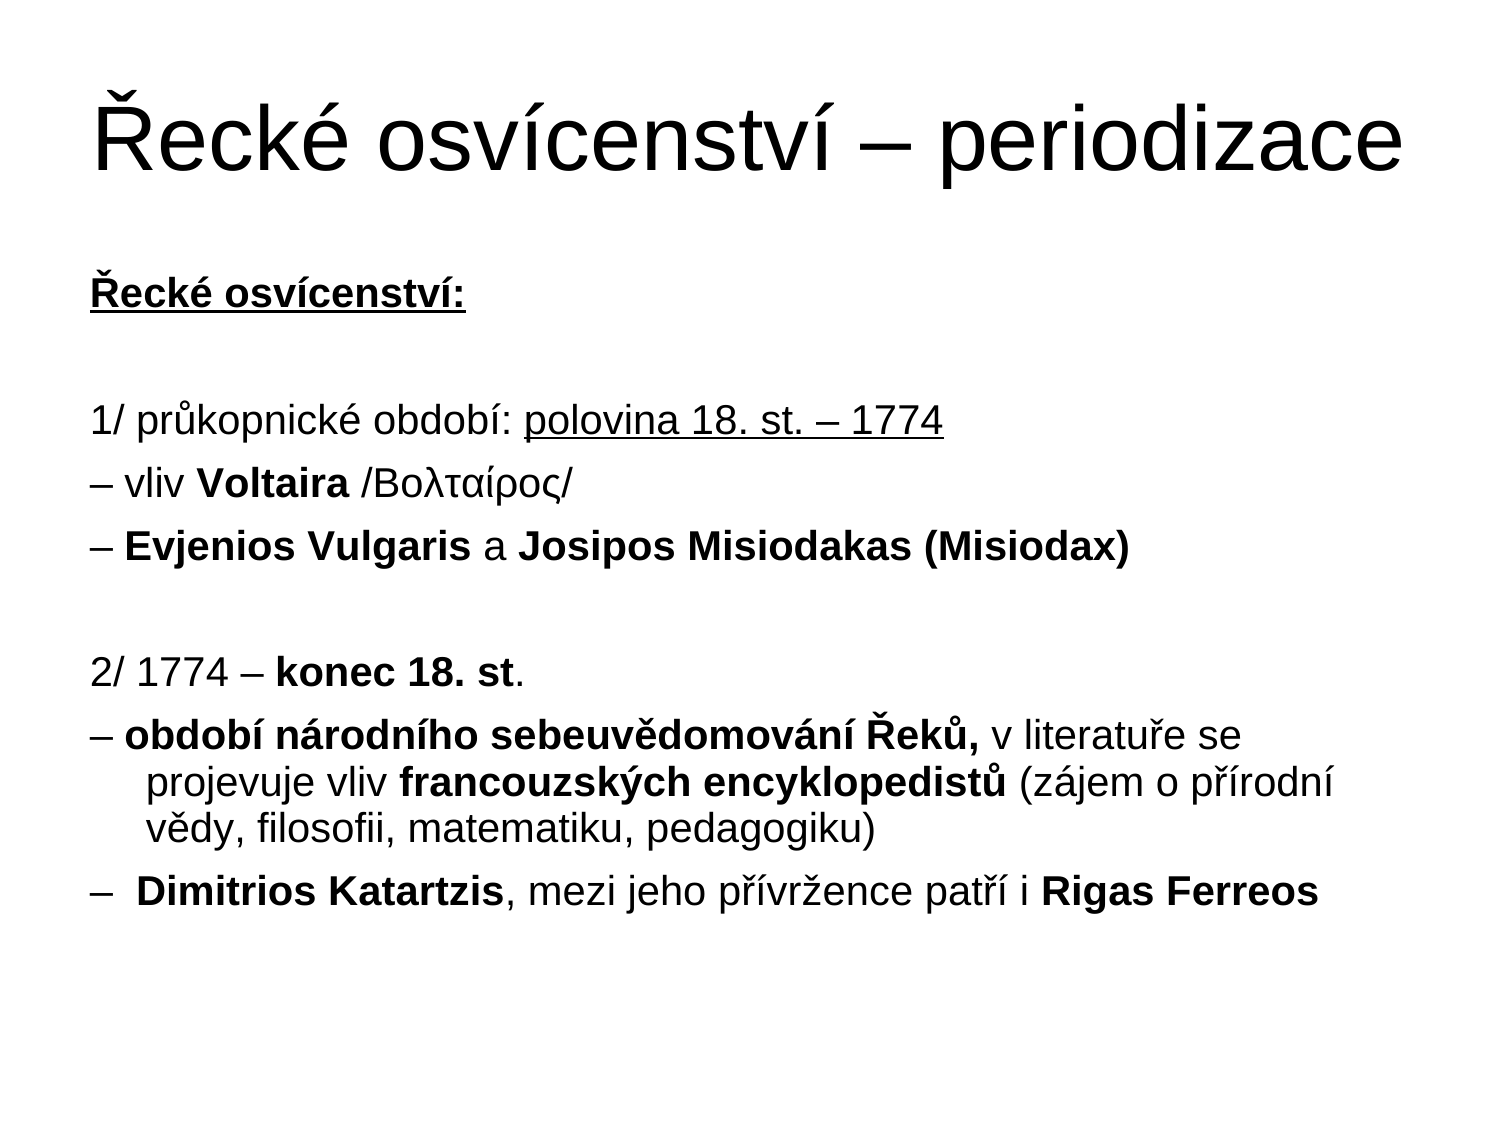

# Řecké osvícenství – periodizace
Řecké osvícenství:
1/ průkopnické období: polovina 18. st. – 1774
– vliv Voltaira /Βολταίρος/
– Evjenios Vulgaris a Josipos Misiodakas (Misiodax)
2/ 1774 – konec 18. st.
– období národního sebeuvědomování Řeků, v literatuře se projevuje vliv francouzských encyklopedistů (zájem o přírodní vědy, filosofii, matematiku, pedagogiku)
– Dimitrios Katartzis, mezi jeho přívržence patří i Rigas Ferreos